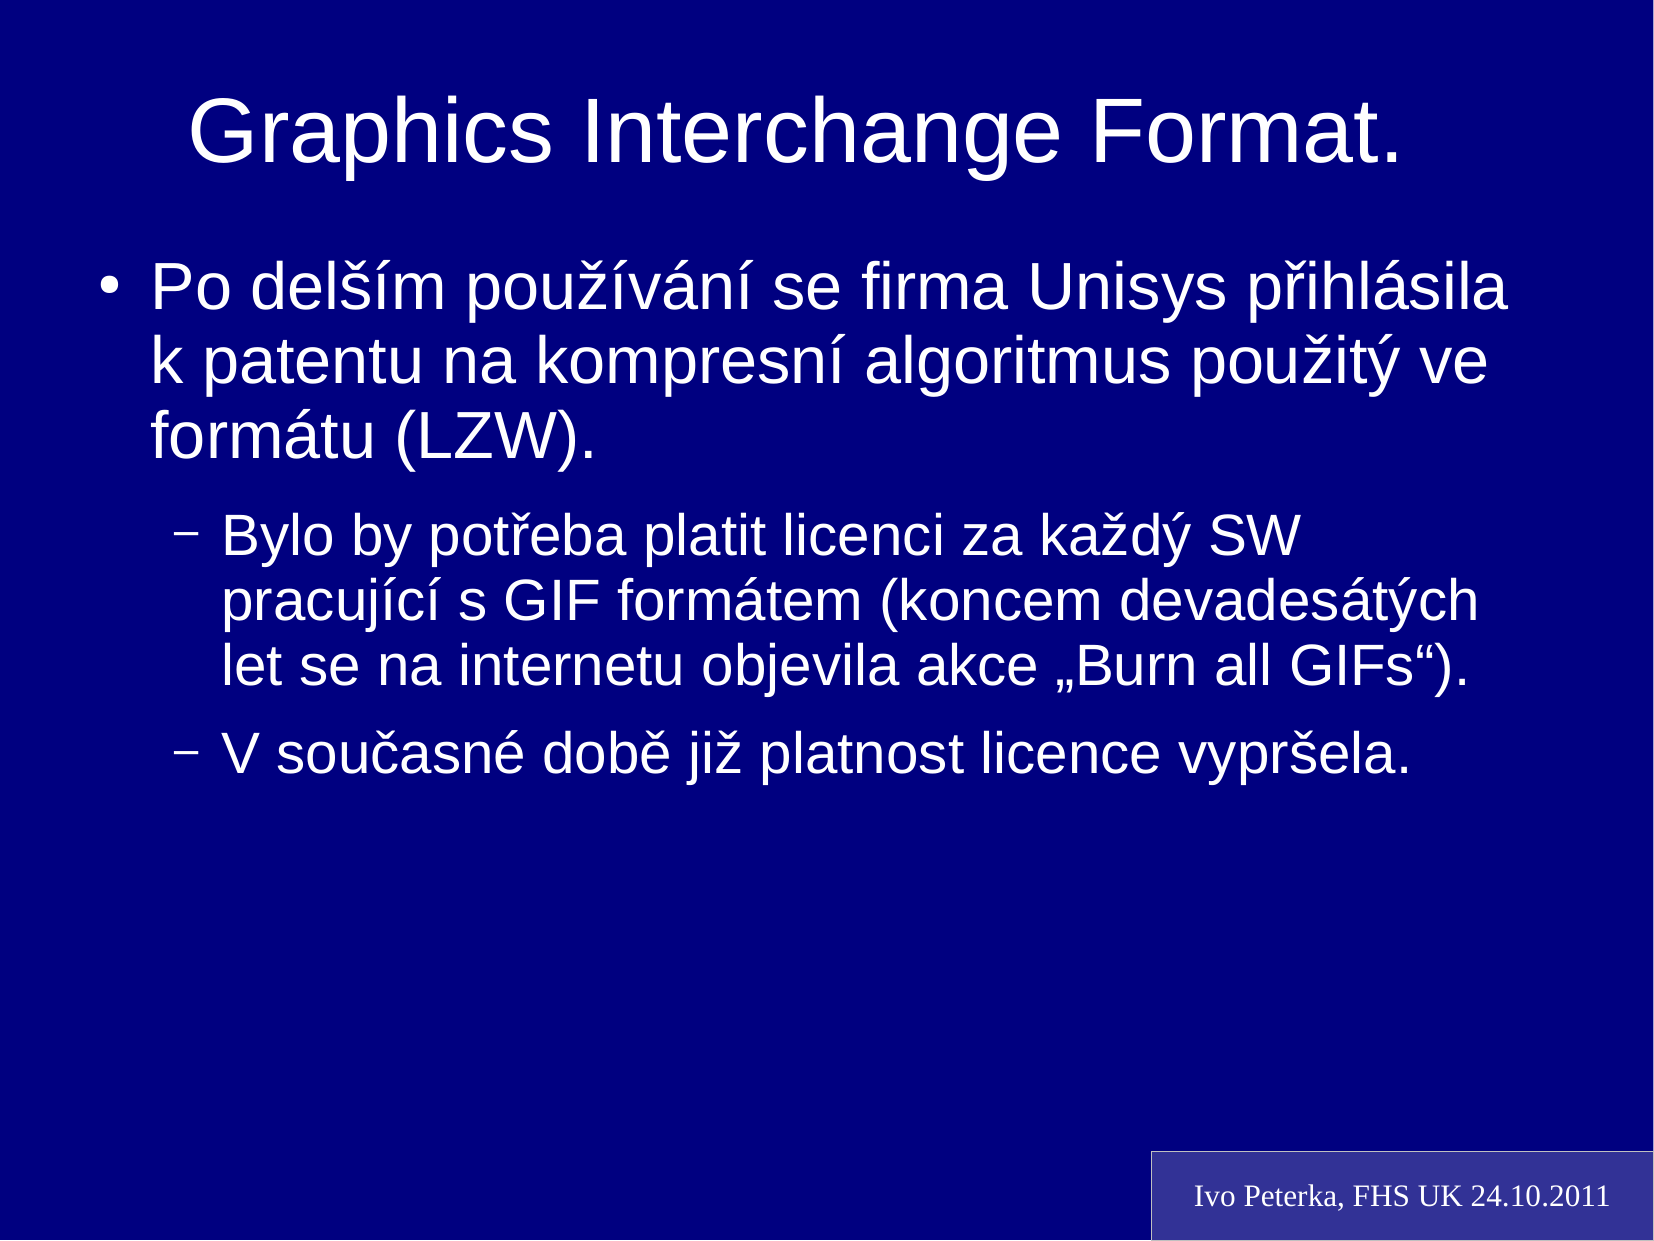

# Graphics Interchange Format.
Po delším používání se firma Unisys přihlásila k patentu na kompresní algoritmus použitý ve formátu (LZW).
Bylo by potřeba platit licenci za každý SW pracující s GIF formátem (koncem devadesátých let se na internetu objevila akce „Burn all GIFs“).
V současné době již platnost licence vypršela.